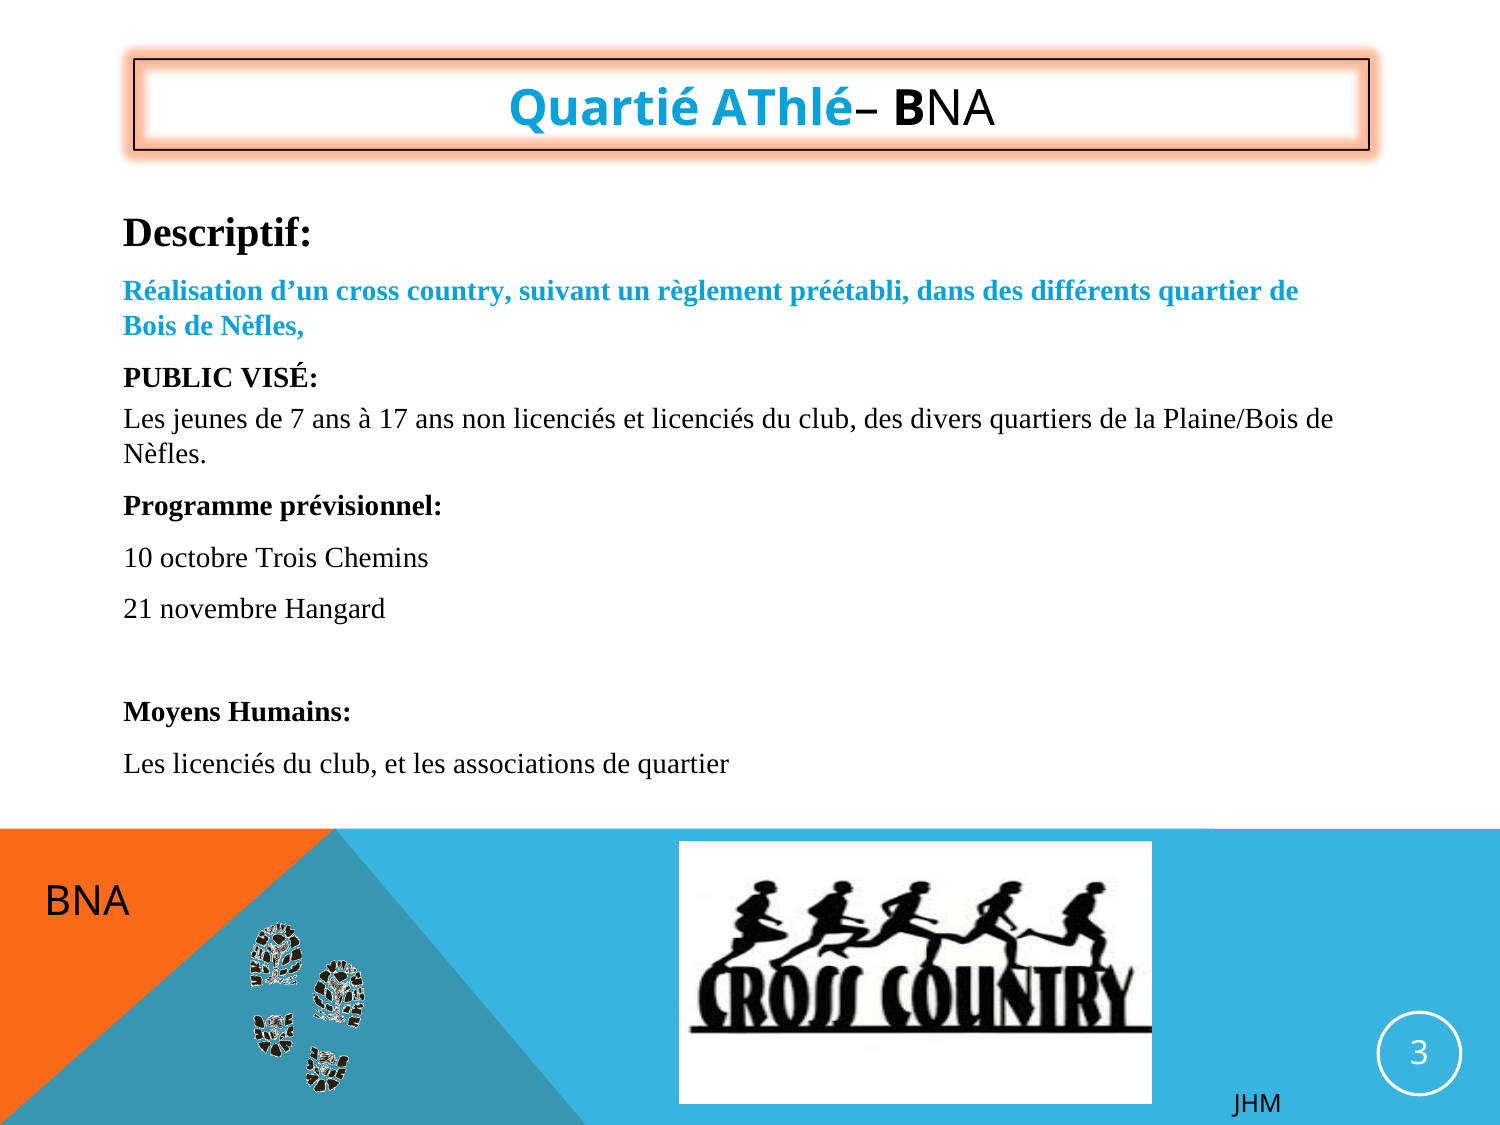

Quartié AThlé– BNA
Descriptif:
Réalisation d’un cross country, suivant un règlement préétabli, dans des différents quartier de Bois de Nèfles,
# PUBLIC VISÉ:
Les jeunes de 7 ans à 17 ans non licenciés et licenciés du club, des divers quartiers de la Plaine/Bois de Nèfles.
Programme prévisionnel:
10 octobre Trois Chemins
21 novembre Hangard
Moyens Humains:
Les licenciés du club, et les associations de quartier
BNA
JHM